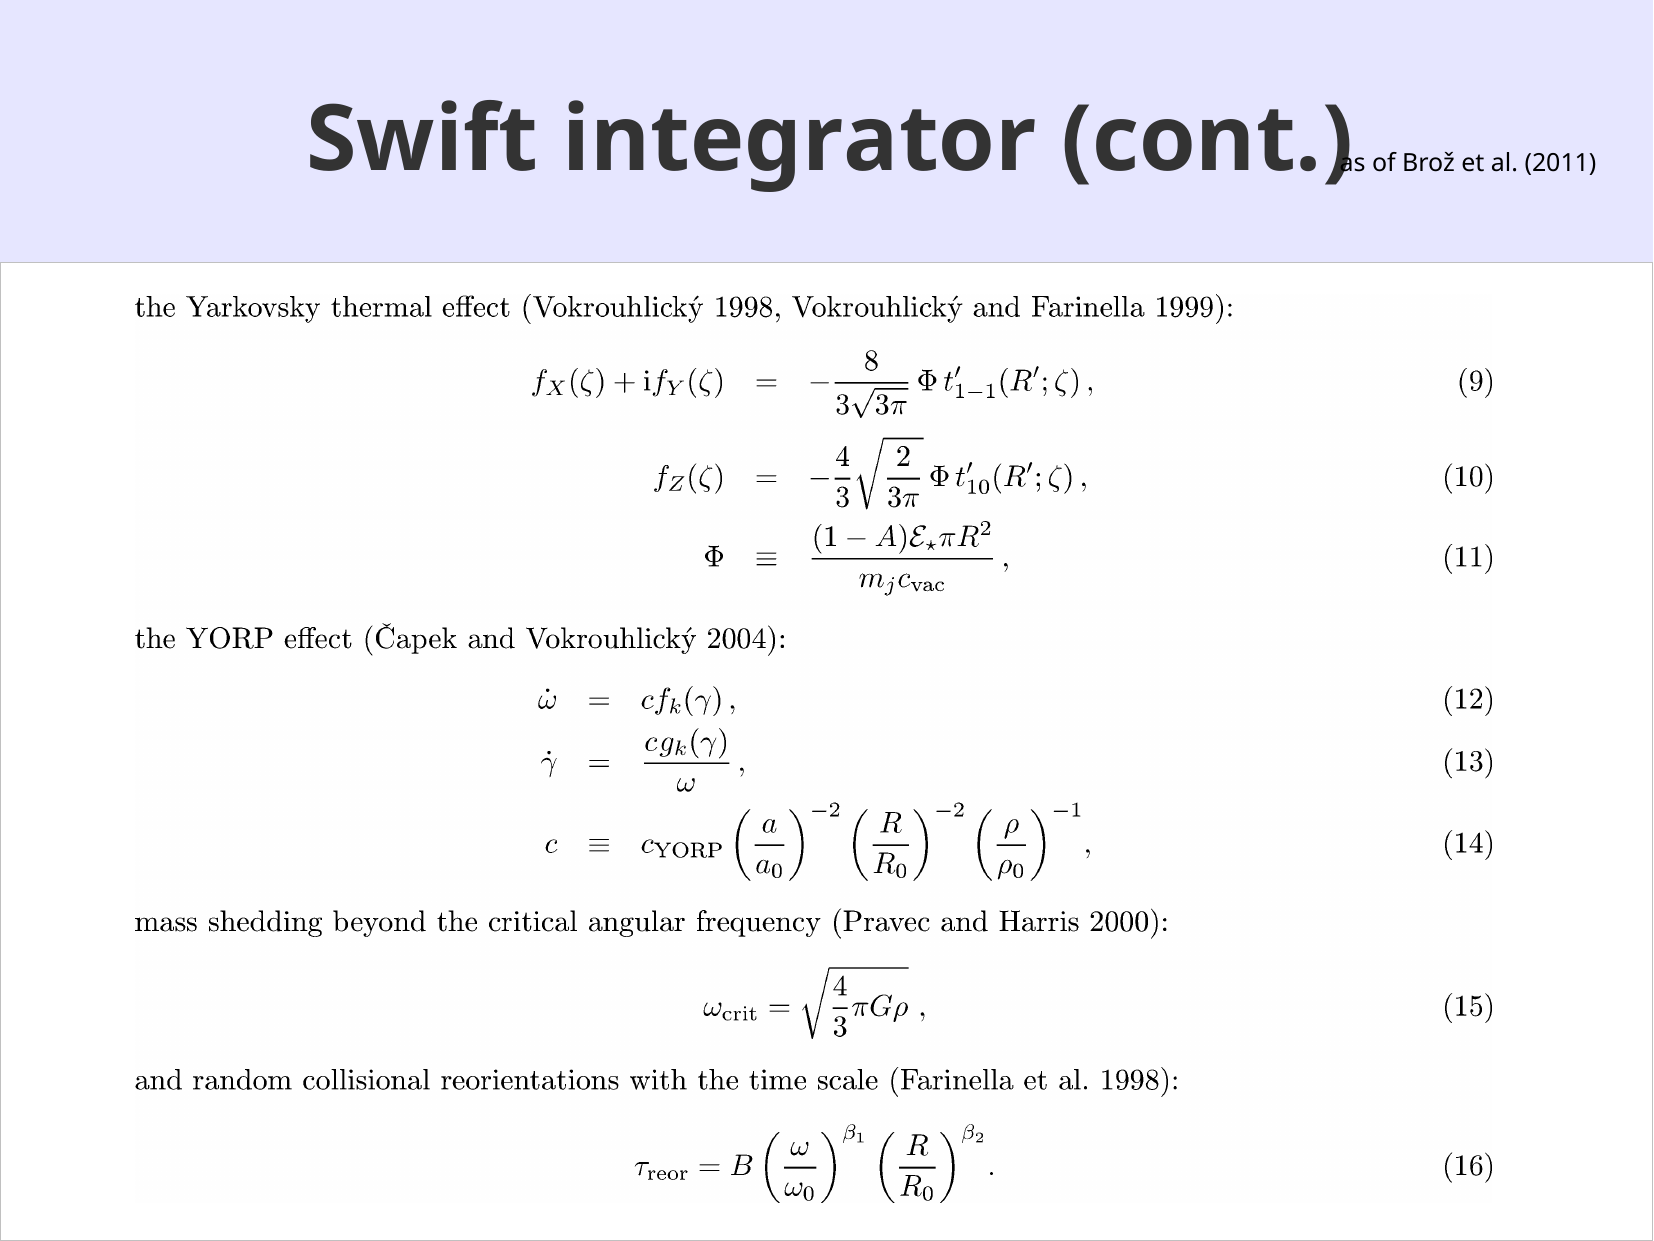

# Swift integrator (cont.)
as of Brož et al. (2011)